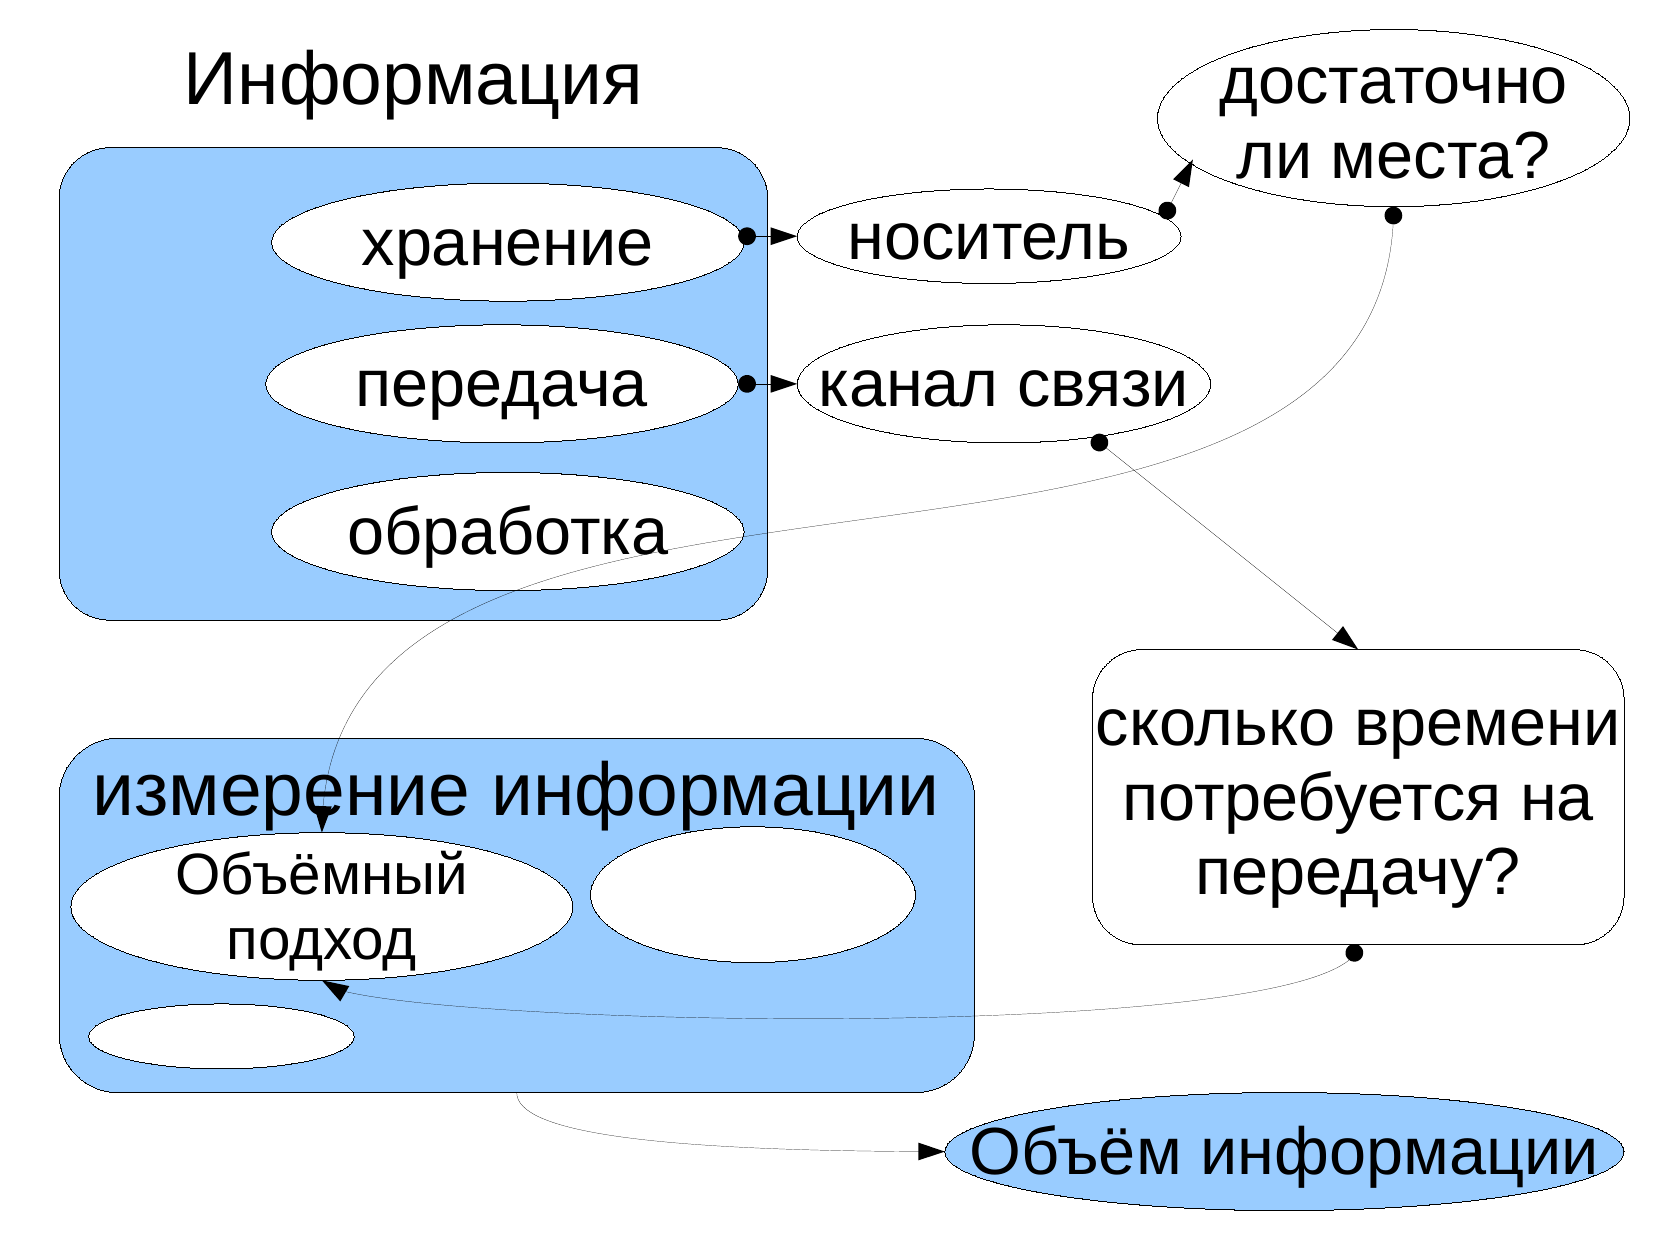

Информация
достаточно
ли места?
хранение
носитель
передача
канал связи
обработка
сколько времени
потребуется на
передачу?
измерение информации
Объёмный
подход
Объём информации